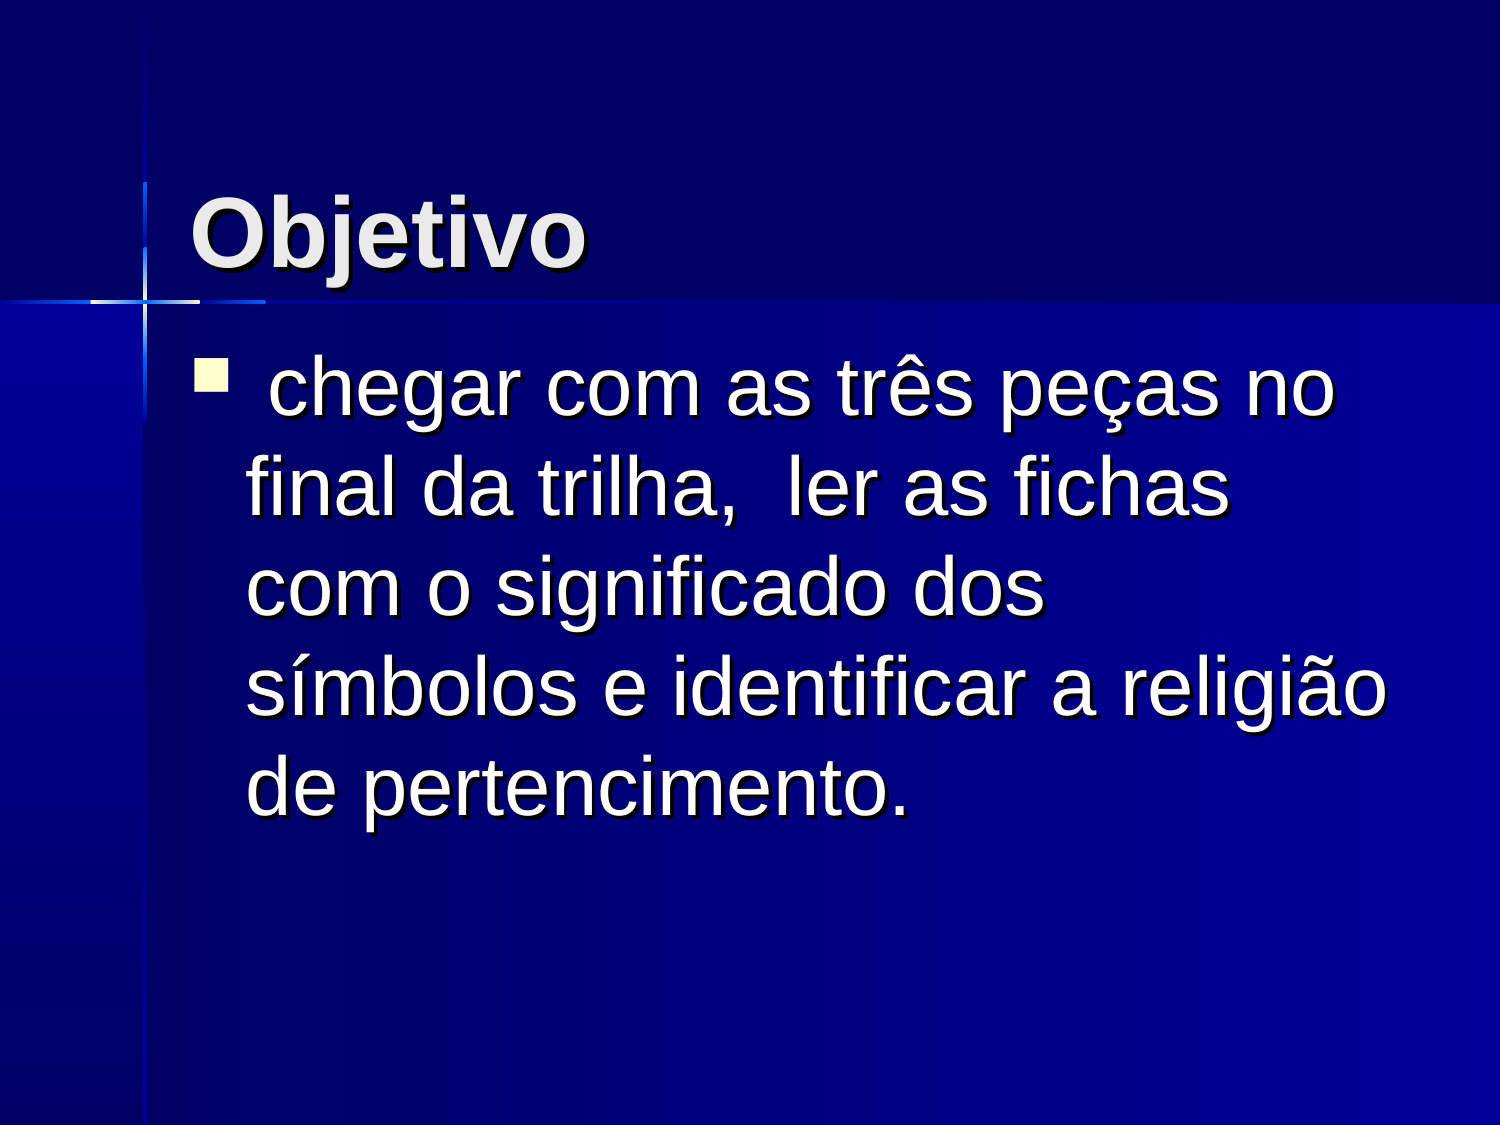

# Objetivo
 chegar com as três peças no final da trilha, ler as fichas com o significado dos símbolos e identificar a religião de pertencimento.